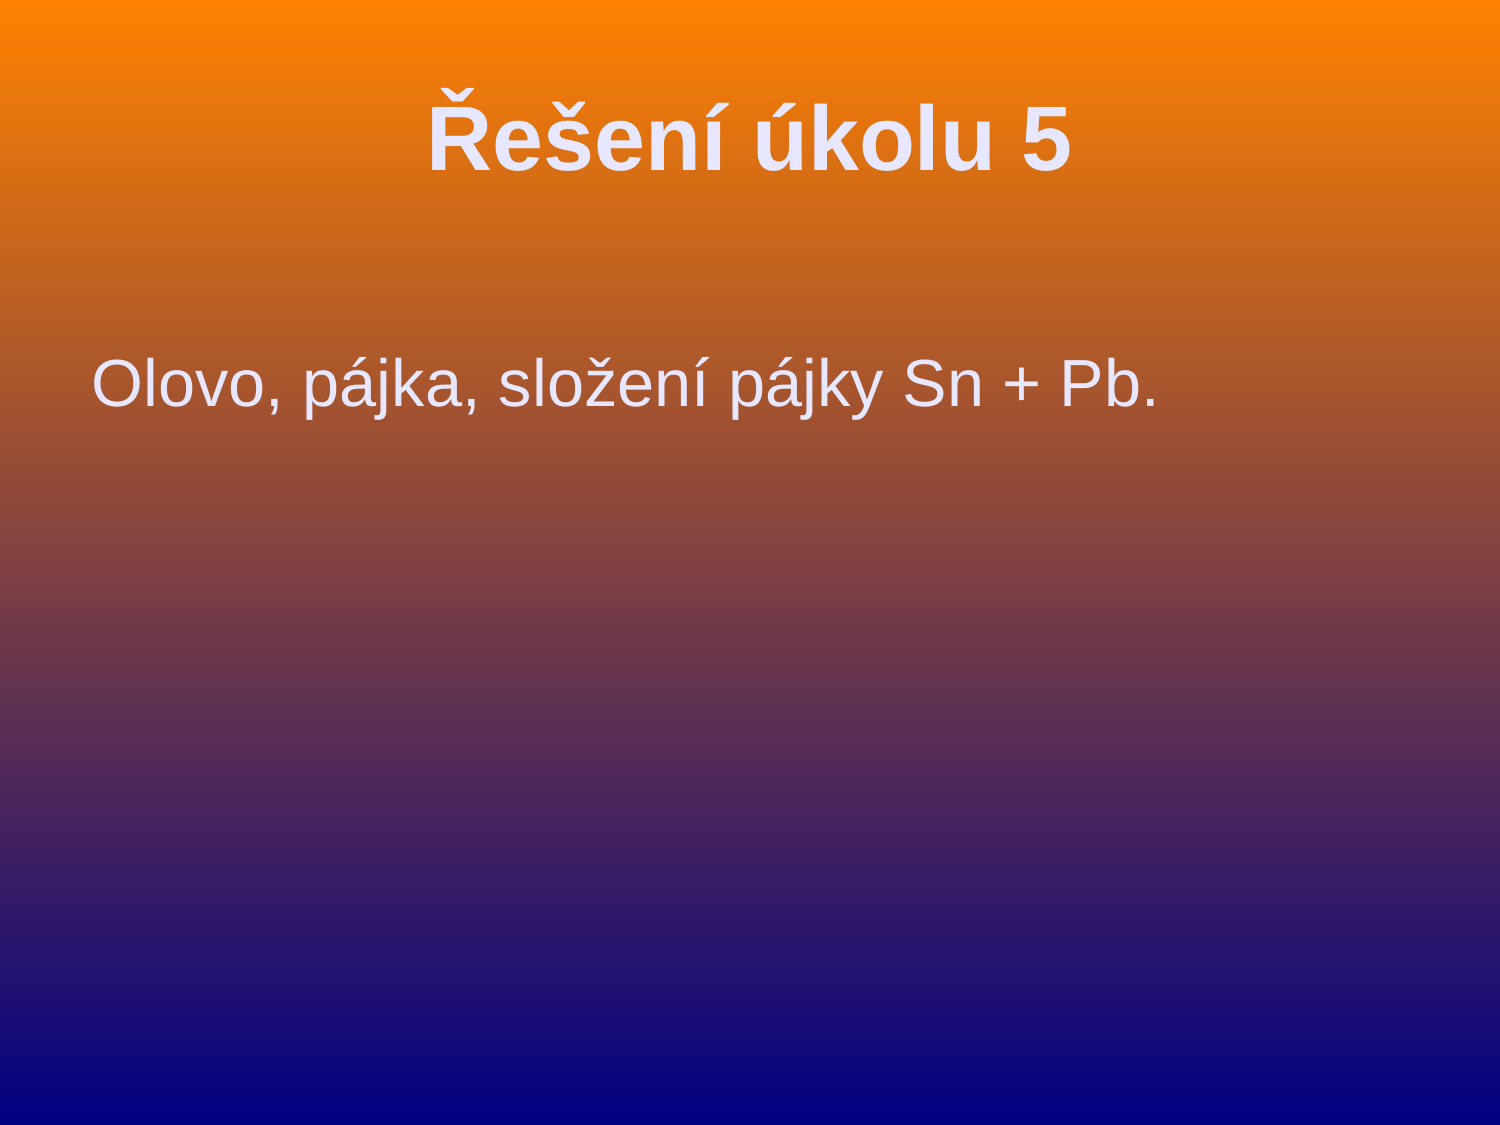

# Řešení úkolu 5
Olovo, pájka, složení pájky Sn + Pb.